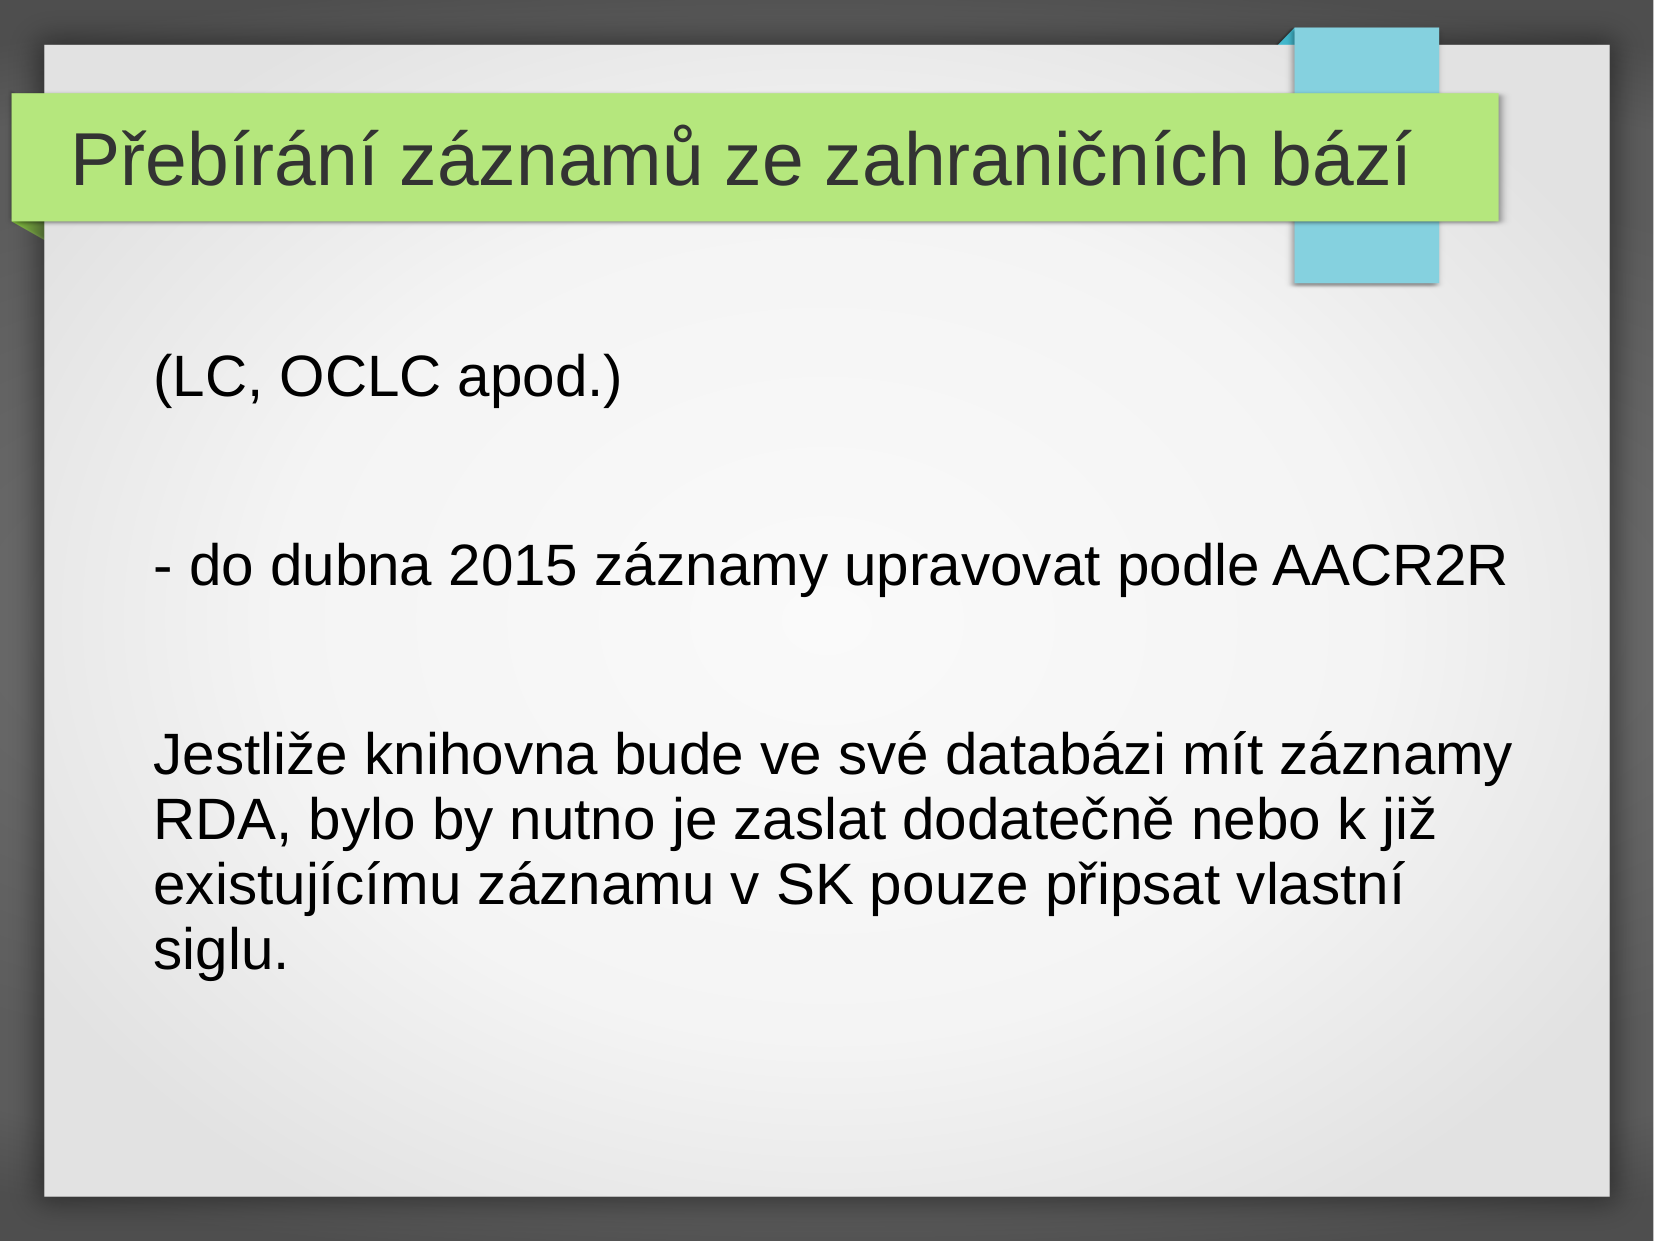

# Přebírání záznamů ze zahraničních bází
(LC, OCLC apod.)
- do dubna 2015 záznamy upravovat podle AACR2R
Jestliže knihovna bude ve své databázi mít záznamy RDA, bylo by nutno je zaslat dodatečně nebo k již existujícímu záznamu v SK pouze připsat vlastní siglu.